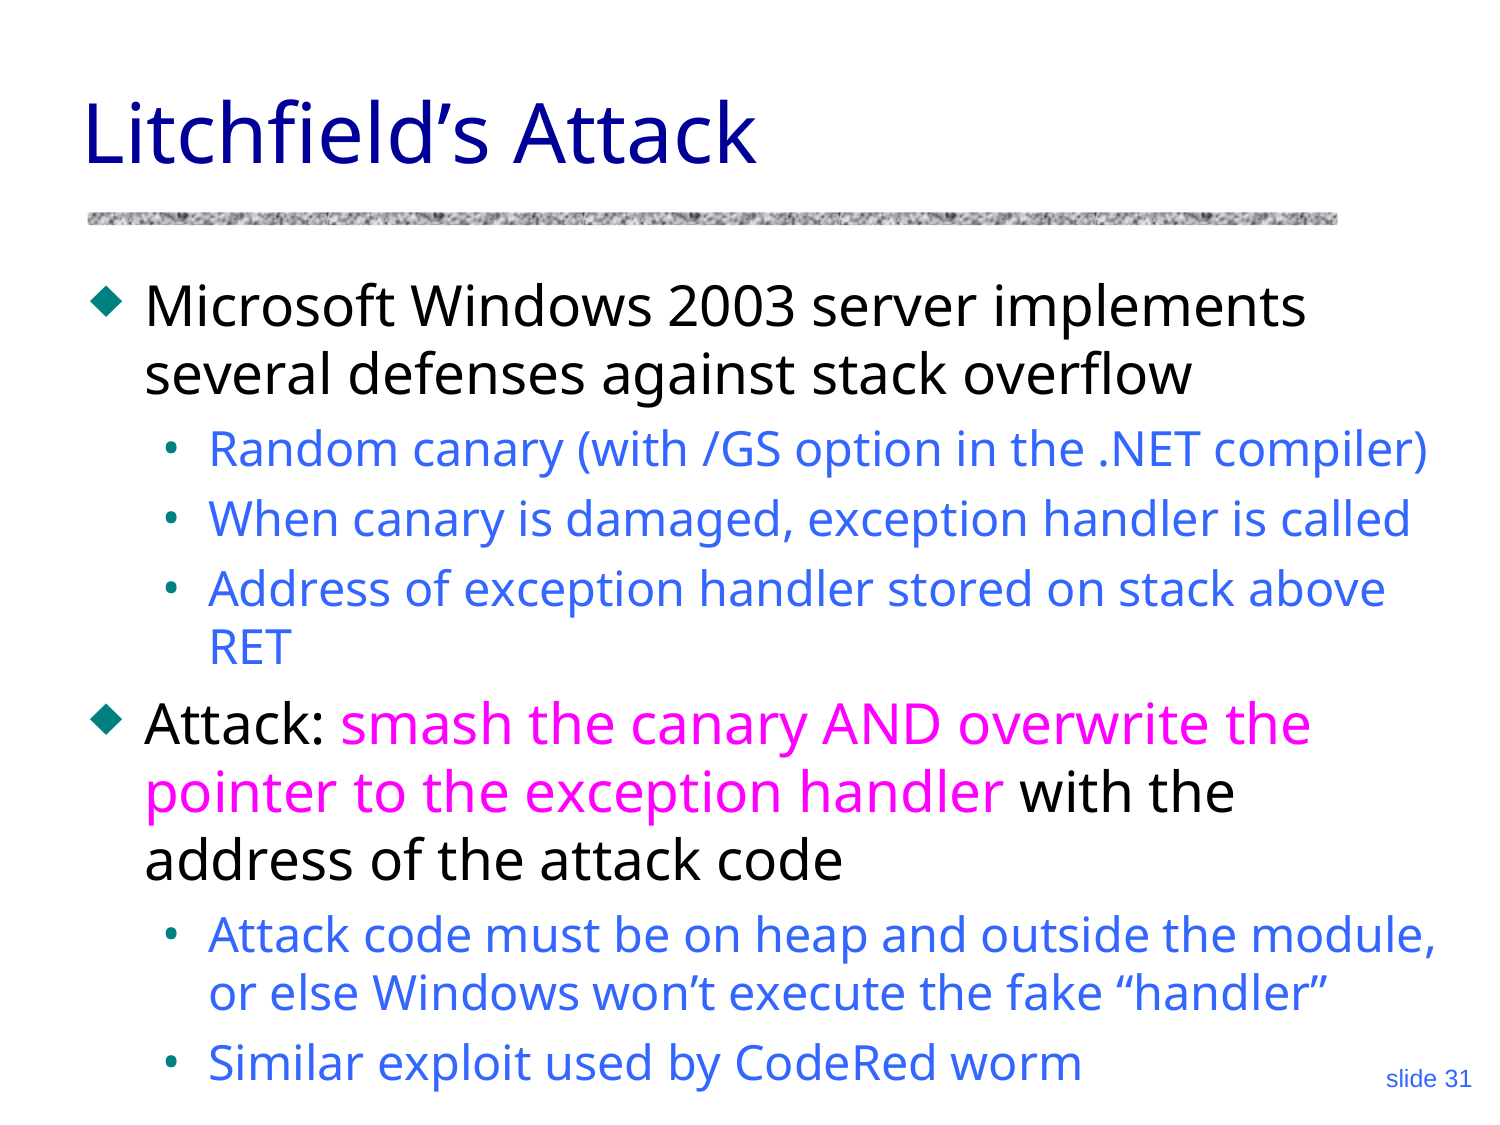

# Litchfield’s Attack
Microsoft Windows 2003 server implements several defenses against stack overflow
Random canary (with /GS option in the .NET compiler)
When canary is damaged, exception handler is called
Address of exception handler stored on stack above RET
Attack: smash the canary AND overwrite the pointer to the exception handler with the address of the attack code
Attack code must be on heap and outside the module, or else Windows won’t execute the fake “handler”
Similar exploit used by CodeRed worm
slide